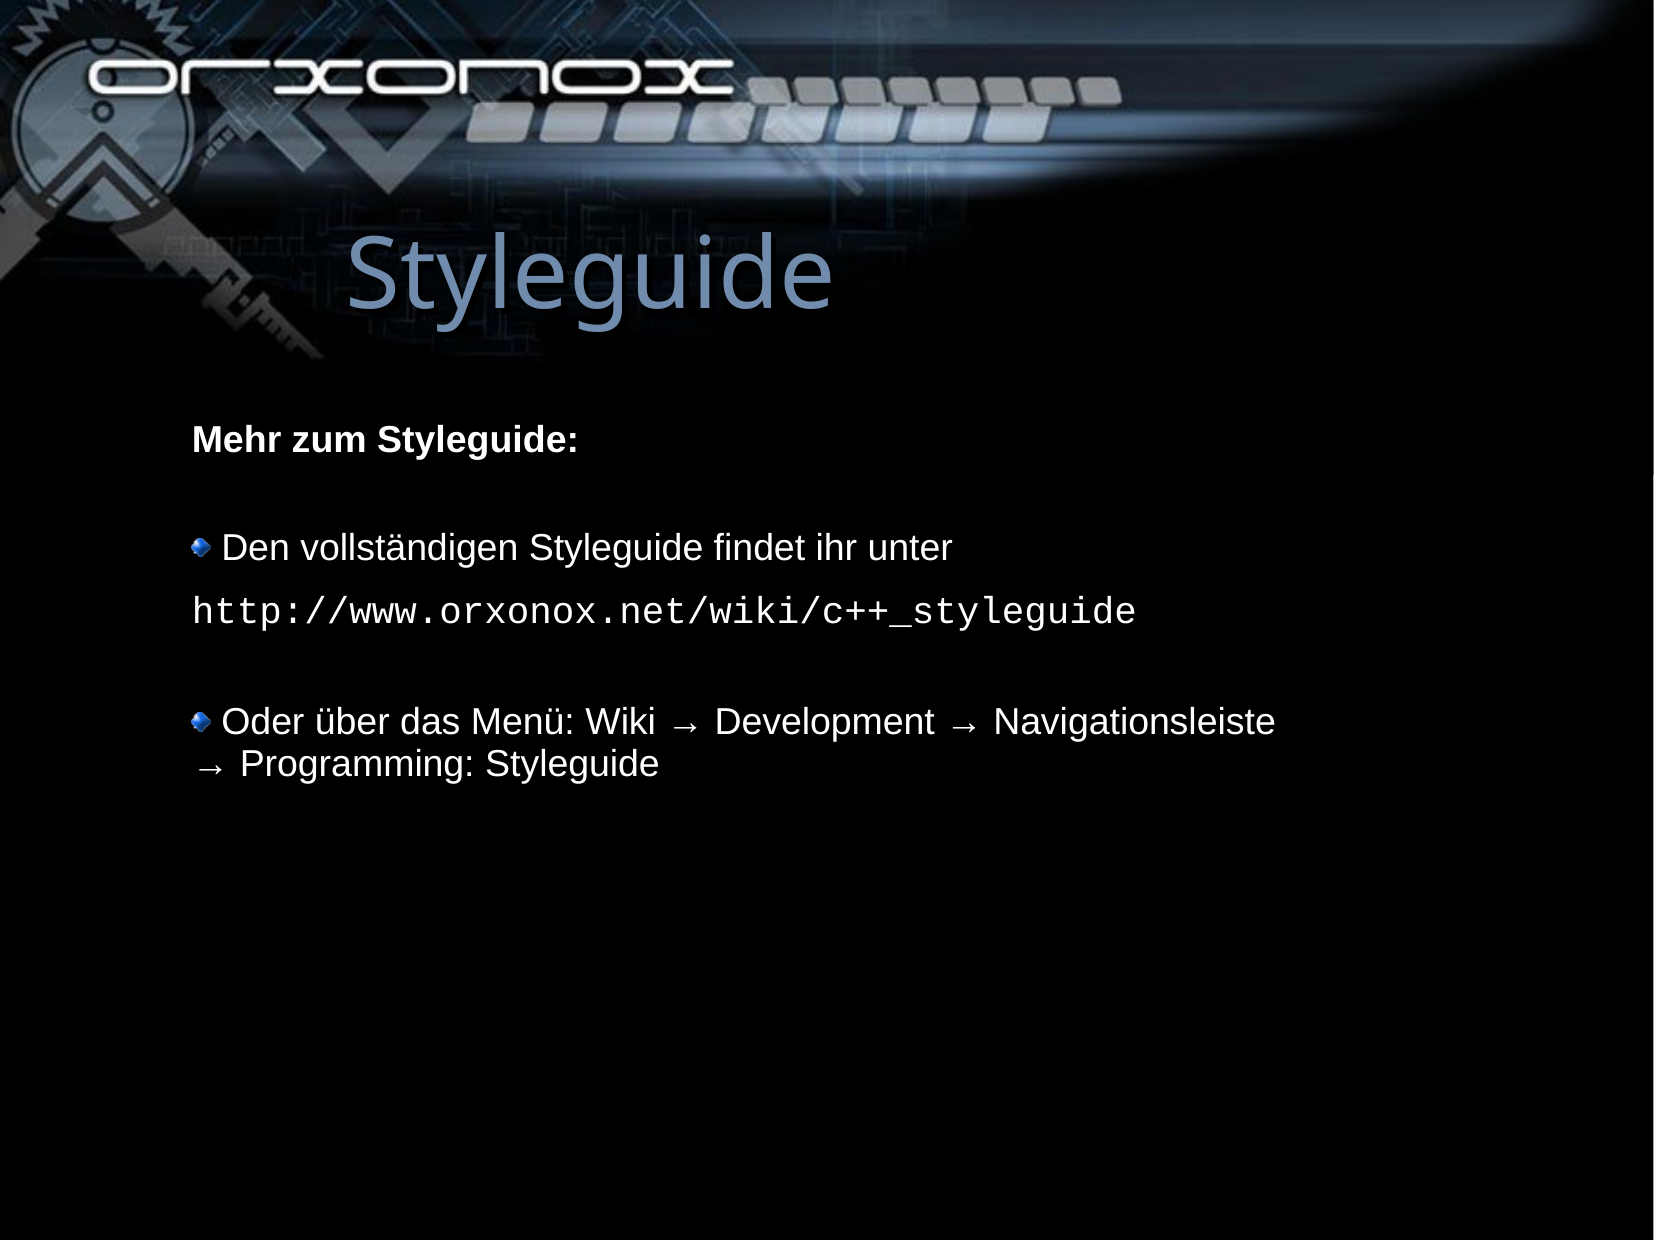

Styleguide
Mehr zum Styleguide:
 Den vollständigen Styleguide findet ihr unter
http://www.orxonox.net/wiki/c++_styleguide
 Oder über das Menü: Wiki → Development → Navigationsleiste → Programming: Styleguide